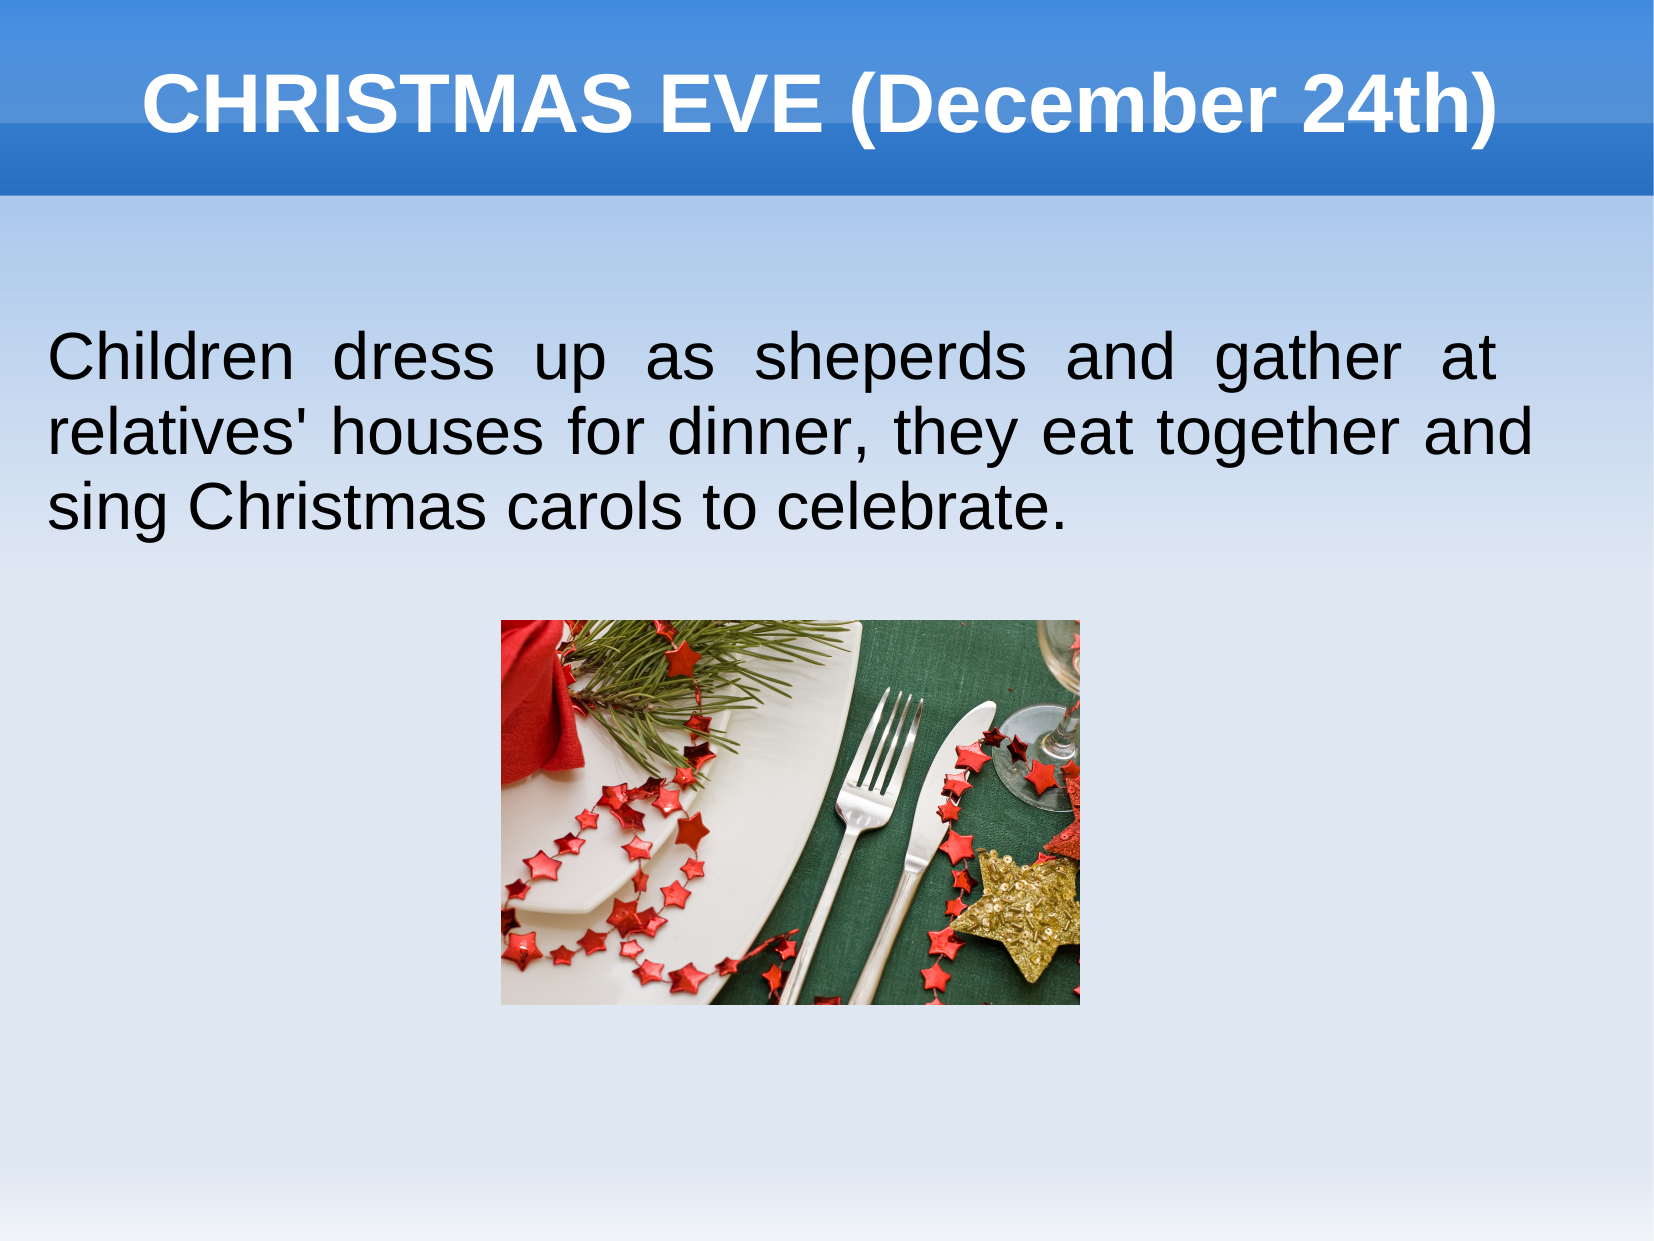

# CHRISTMAS EVE (December 24th)
Children dress up as sheperds and gather at relatives' houses for dinner, they eat together and sing Christmas carols to celebrate.